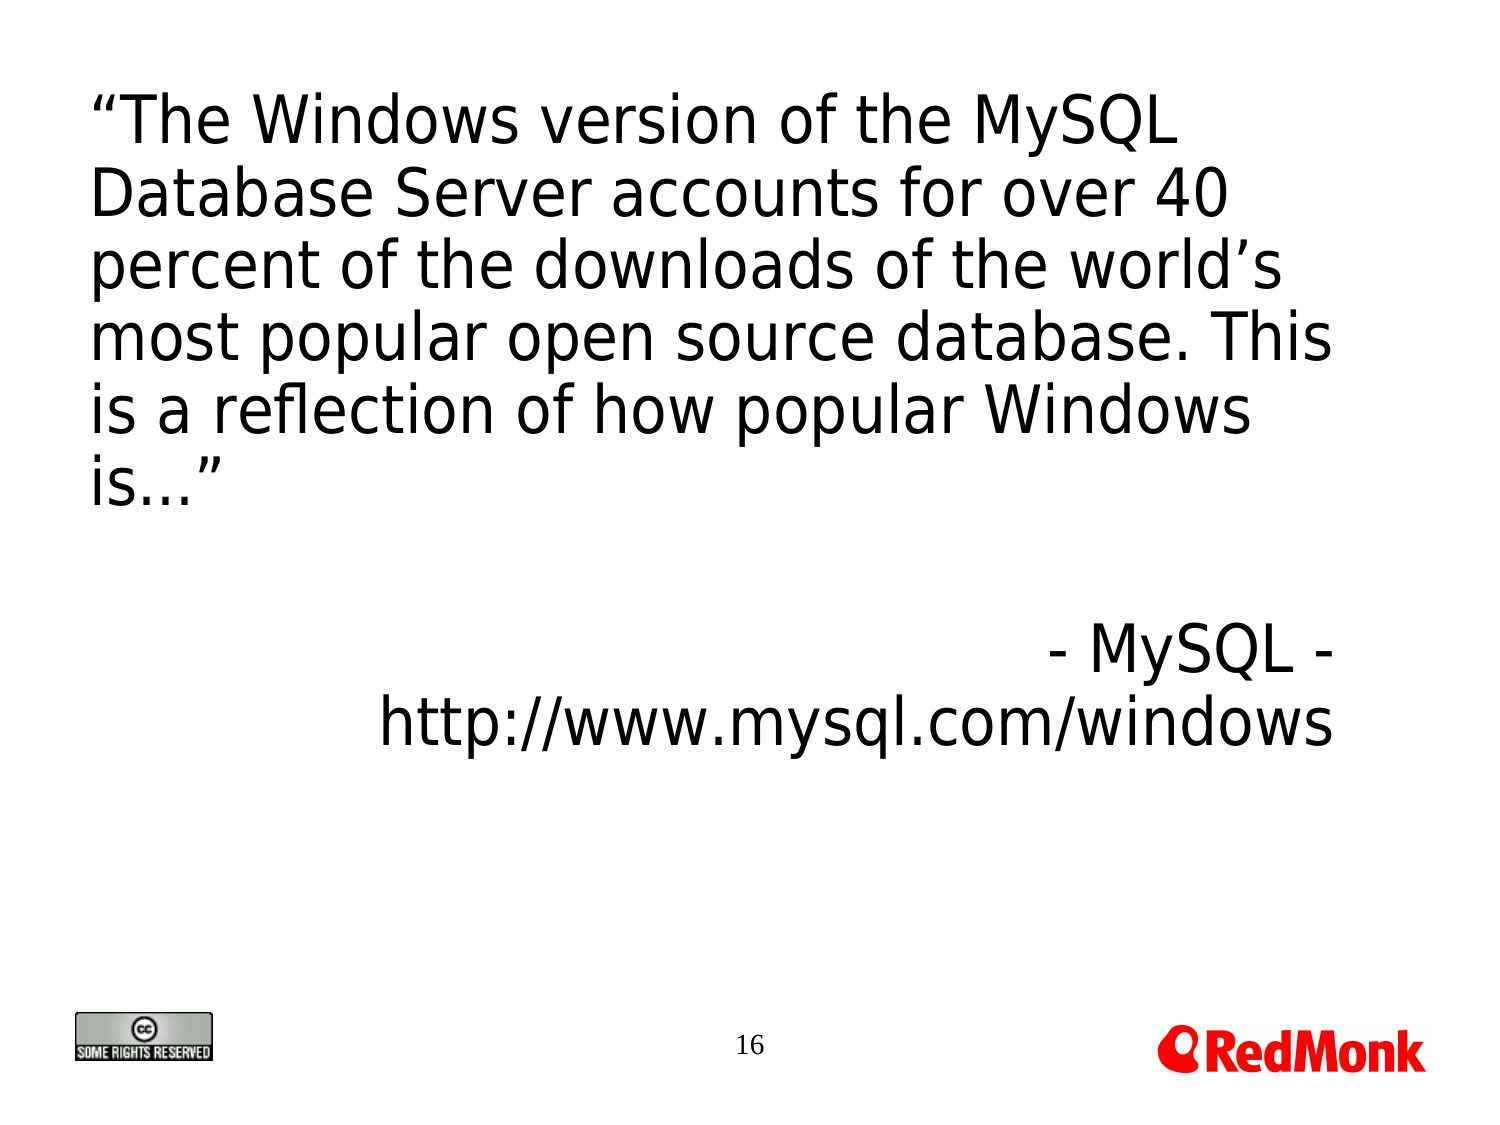

“The Windows version of the MySQL Database Server accounts for over 40 percent of the downloads of the world’s most popular open source database. This is a reflection of how popular Windows is...”
- MySQL - http://www.mysql.com/windows